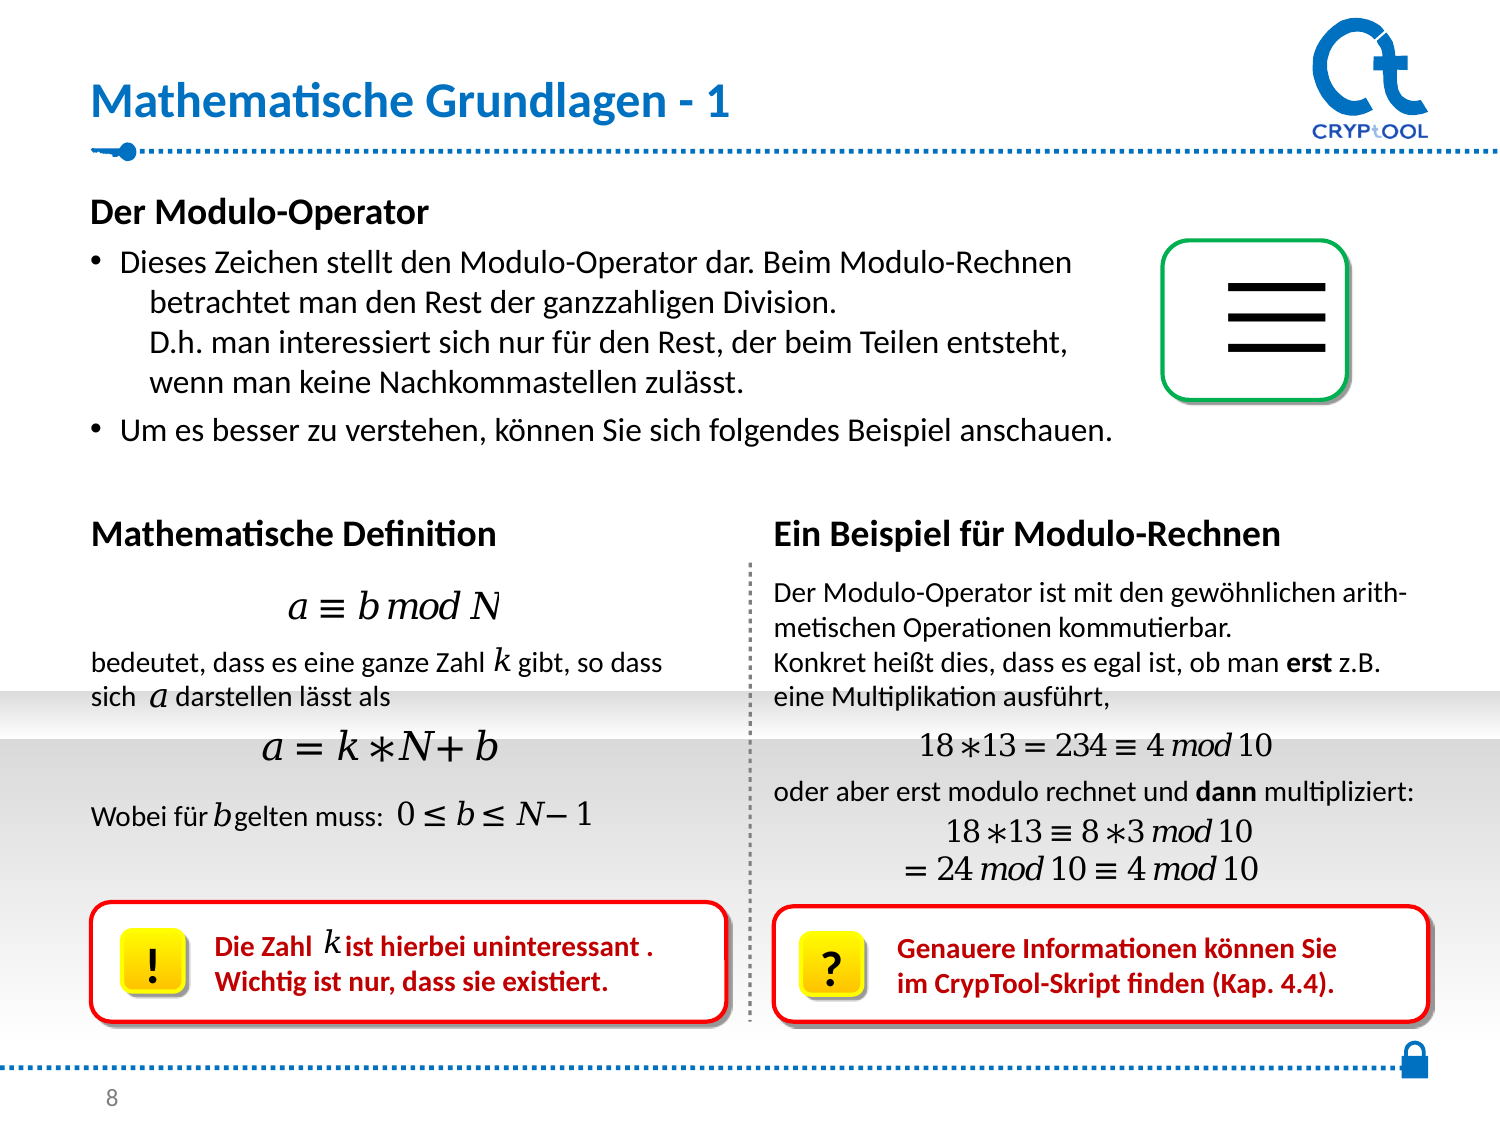

# Mathematische Grundlagen - 1
Der Modulo-Operator
Dieses Zeichen stellt den Modulo-Operator dar. Beim Modulo-Rechnen
betrachtet man den Rest der ganzzahligen Division.
D.h. man interessiert sich nur für den Rest, der beim Teilen entsteht,
wenn man keine Nachkommastellen zulässt.
Um es besser zu verstehen, können Sie sich folgendes Beispiel anschauen.
Mathematische Definition
Ein Beispiel für Modulo-Rechnen
bedeutet, dass es eine ganze Zahl gibt, so dass
sich darstellen lässt als
Wobei für gelten muss:
Der Modulo-Operator ist mit den gewöhnlichen arith-metischen Operationen kommutierbar.
Konkret heißt dies, dass es egal ist, ob man erst z.B. eine Multiplikation ausführt,
oder aber erst modulo rechnet und dann multipliziert:
Die Zahl ist hierbei uninteressant .
Wichtig ist nur, dass sie existiert.
!
Genauere Informationen können Sie
im CrypTool-Skript finden (Kap. 4.4).
?